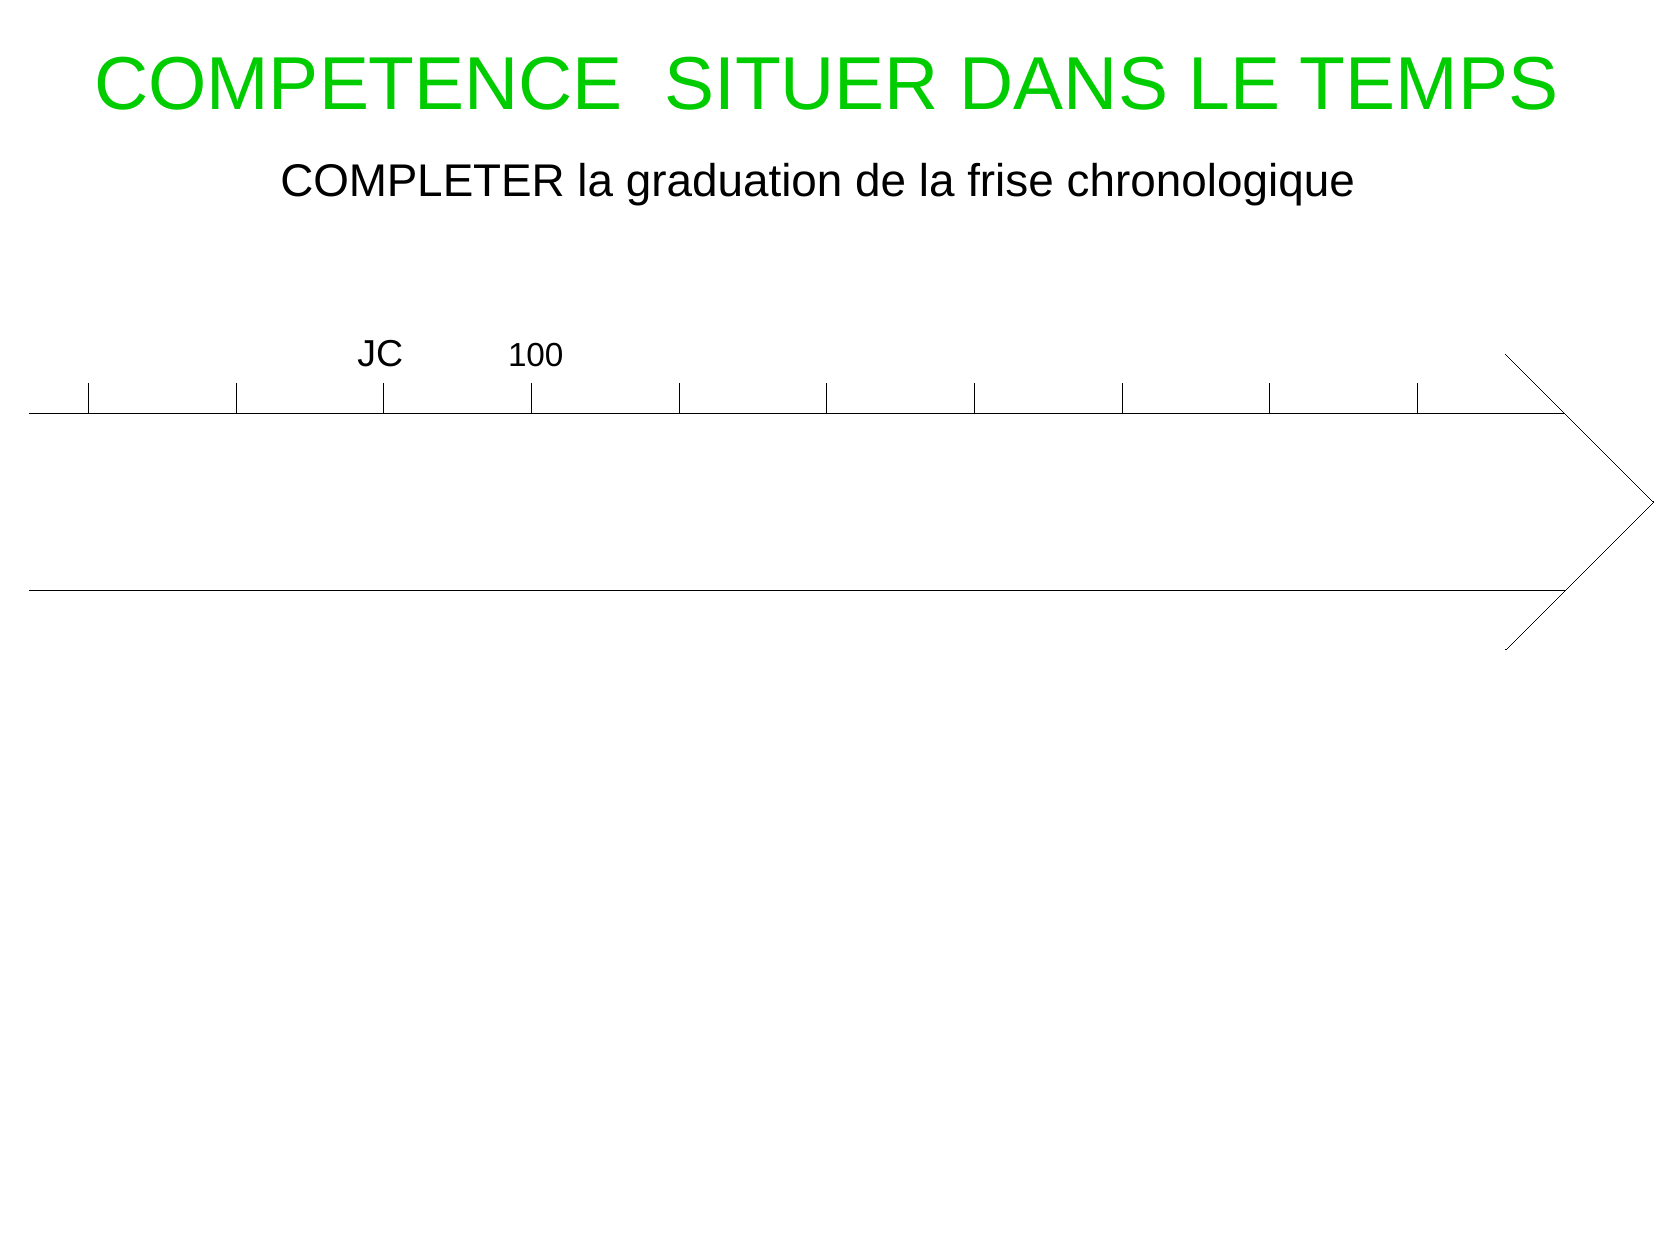

# COMPETENCE SITUER DANS LE TEMPS
COMPLETER la graduation de la frise chronologique
 JC 100